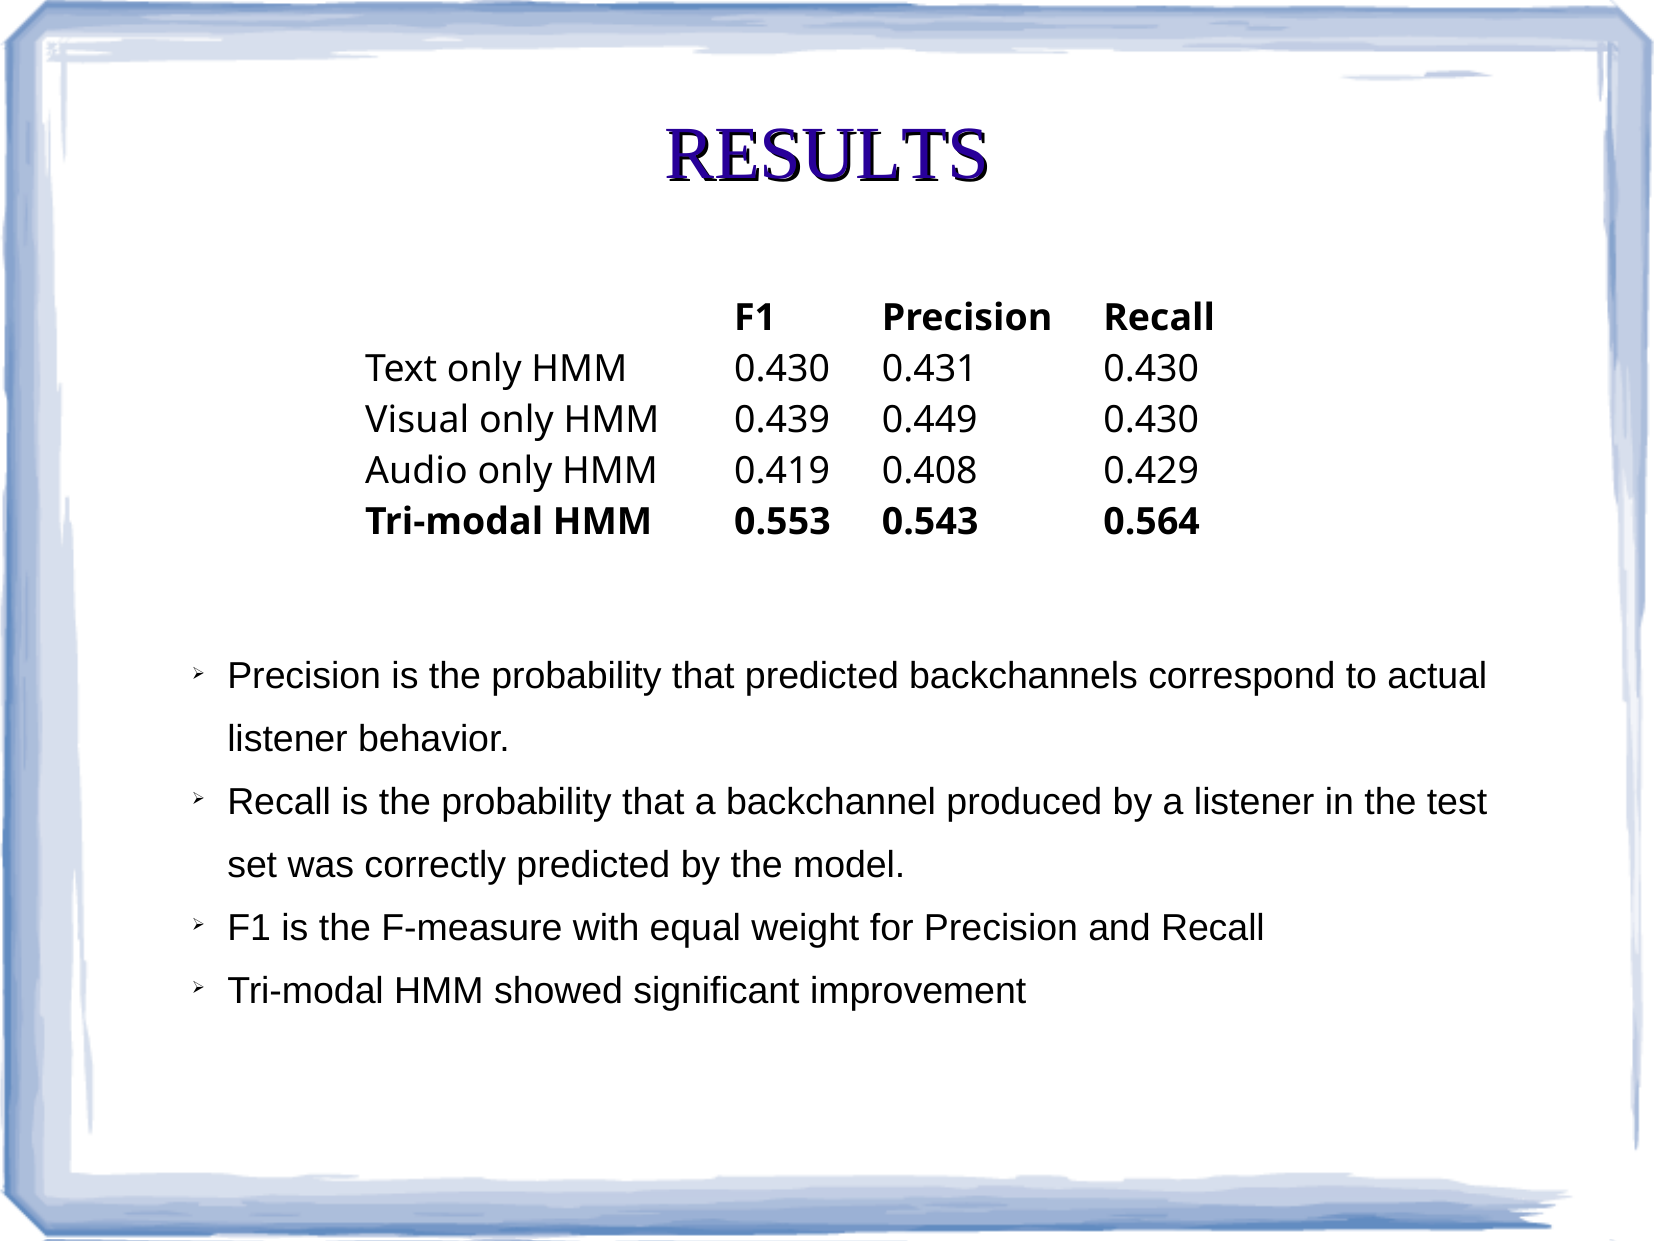

# RESULTS
					F1		Precision 	Recall
Text only HMM 		0.430 	0.431 		0.430
Visual only HMM 	0.439 	0.449 		0.430
Audio only HMM 	0.419 	0.408 		0.429
Tri-modal HMM 	0.553 	0.543 		0.564
Precision is the probability that predicted backchannels correspond to actual listener behavior.
Recall is the probability that a backchannel produced by a listener in the test set was correctly predicted by the model.
F1 is the F-measure with equal weight for Precision and Recall
Tri-modal HMM showed significant improvement